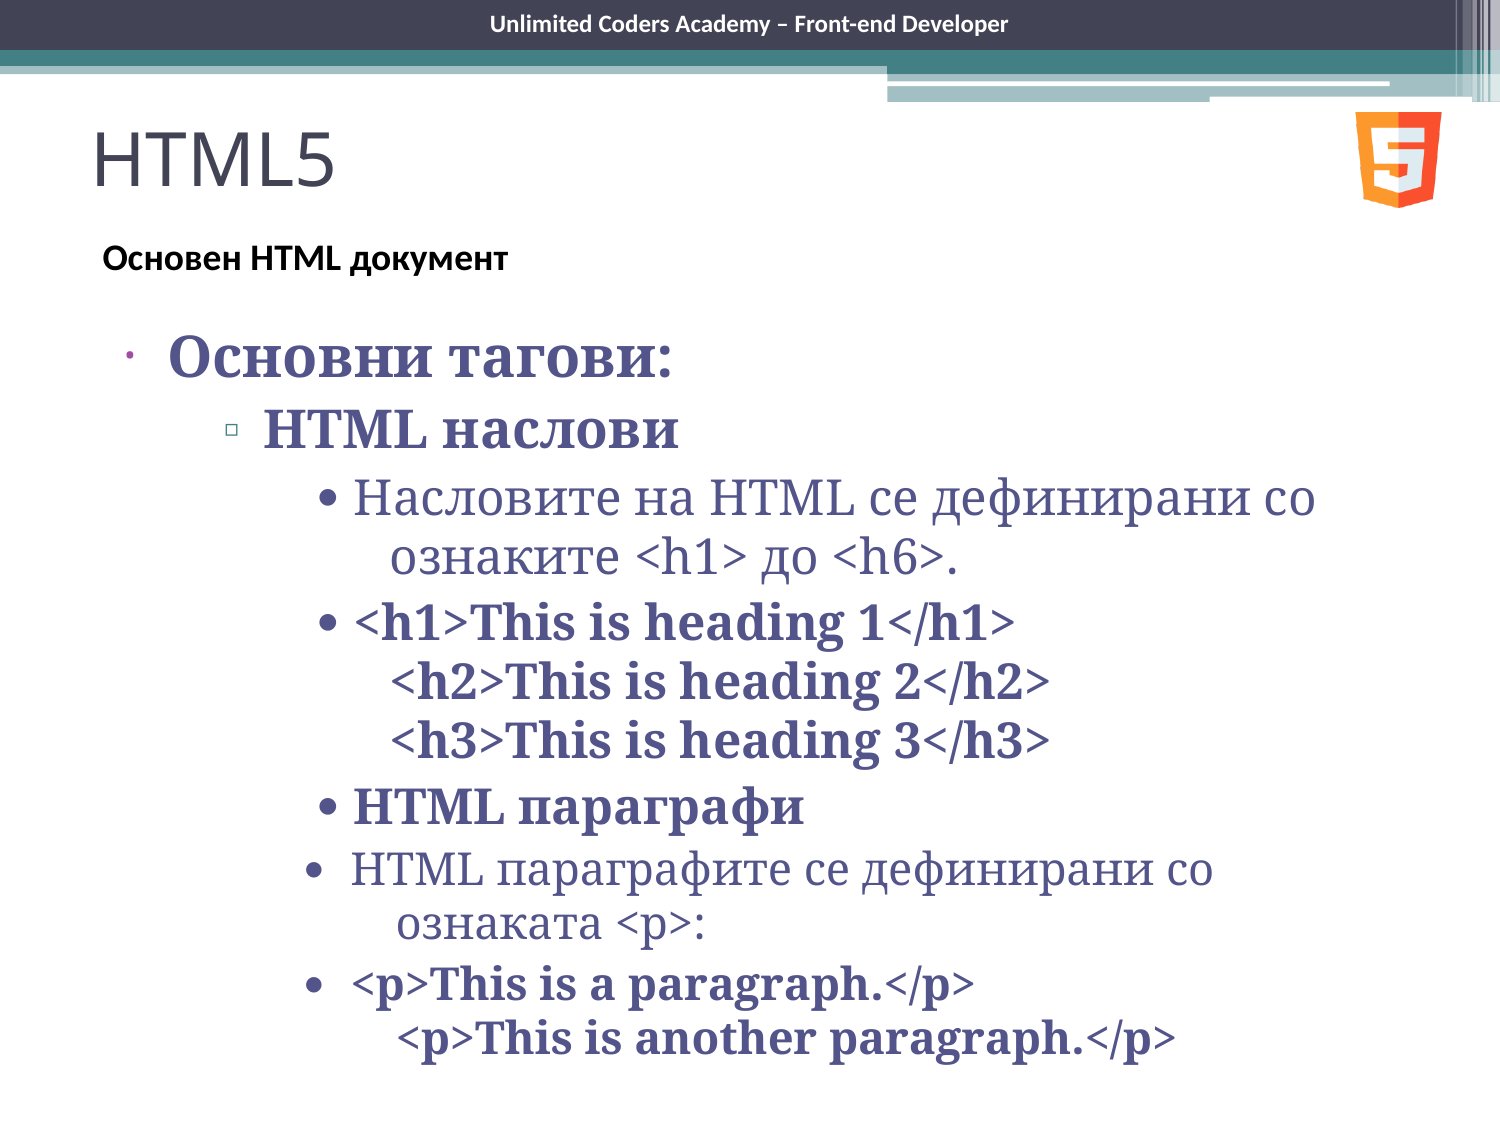

Unlimited Coders Academy – Front-end Developer
# HTML5
Основен HTML документ
Основни тагови:
HTML наслови
Насловите на HTML се дефинирани со ознаките <h1> до <h6>.
<h1>This is heading 1</h1>
<h2>This is heading 2</h2>
<h3>This is heading 3</h3>
HTML параграфи
HTML параграфите се дефинирани со ознаката <p>:
<p>This is a paragraph.</p>
<p>This is another paragraph.</p>